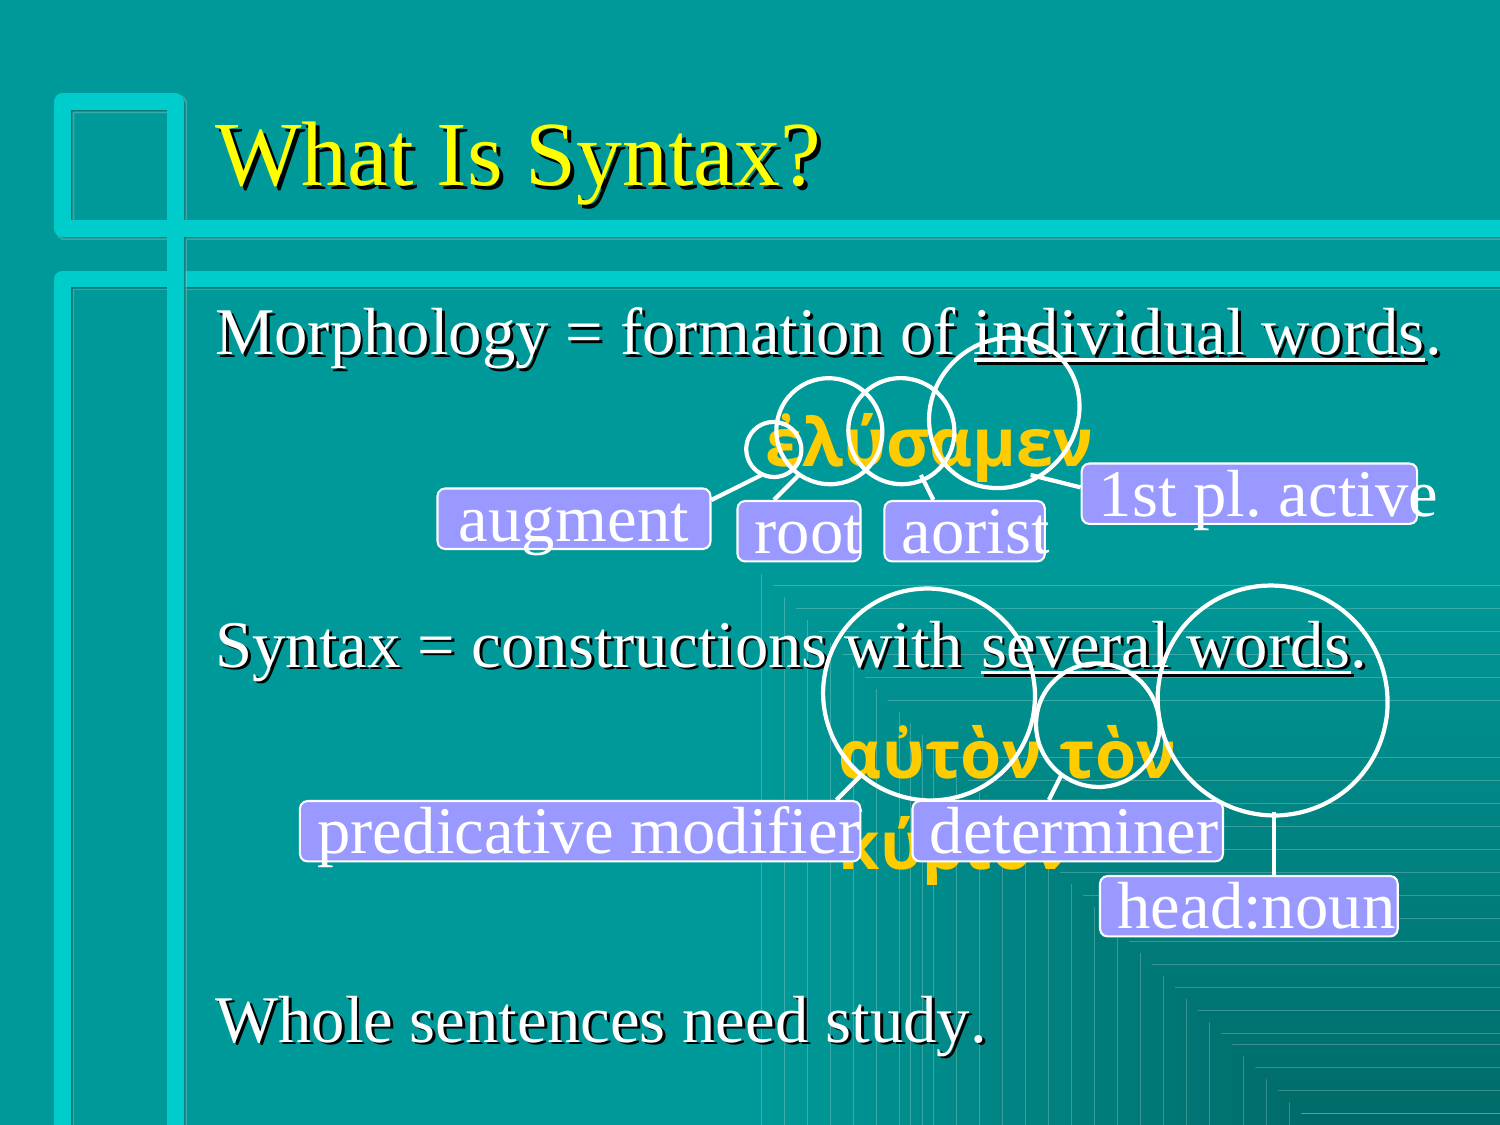

# What Is Syntax?
Morphology = formation of individual words.
1st pl. active
aorist
root
ἐλύσαμεν
augment
head:noun
predicative modifier
Syntax = constructions with several words.
determiner
αὐτὸν τὸν κύριον
Whole sentences need study.